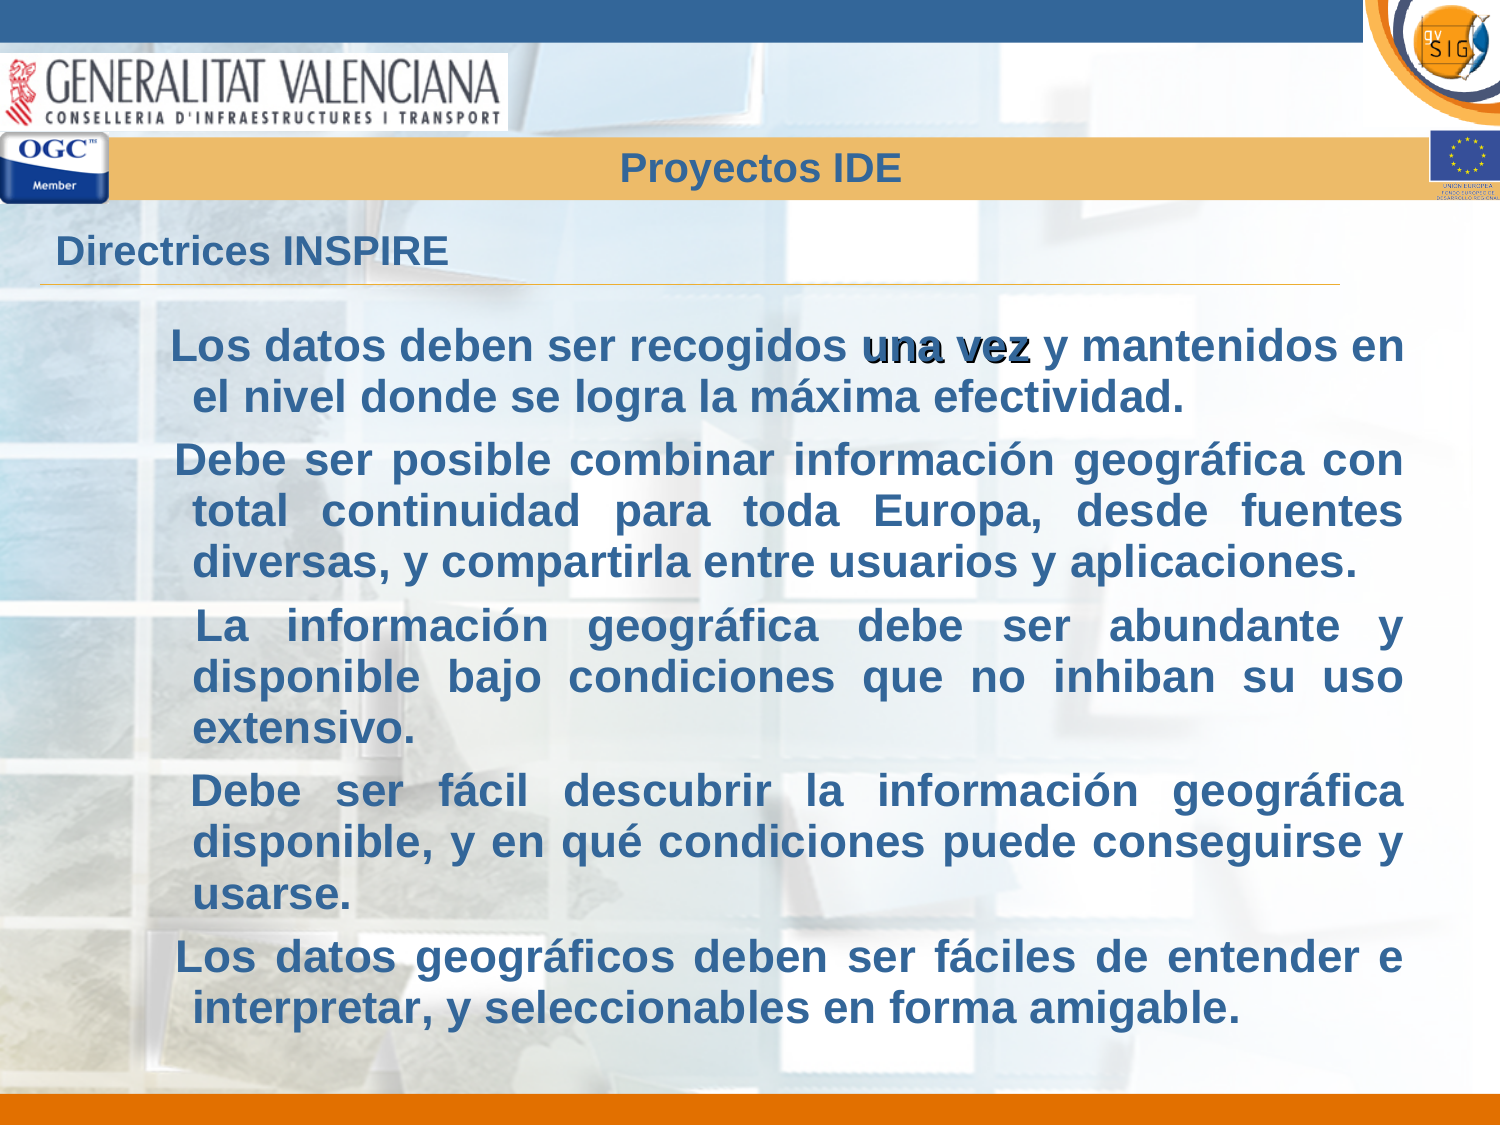

Proyectos IDE
Directrices INSPIRE
 Los datos deben ser recogidos una vez y mantenidos en el nivel donde se logra la máxima efectividad.
 Debe ser posible combinar información geográfica con total continuidad para toda Europa, desde fuentes diversas, y compartirla entre usuarios y aplicaciones.
 La información geográfica debe ser abundante y disponible bajo condiciones que no inhiban su uso extensivo.
 Debe ser fácil descubrir la información geográfica disponible, y en qué condiciones puede conseguirse y usarse.
 Los datos geográficos deben ser fáciles de entender e interpretar, y seleccionables en forma amigable.